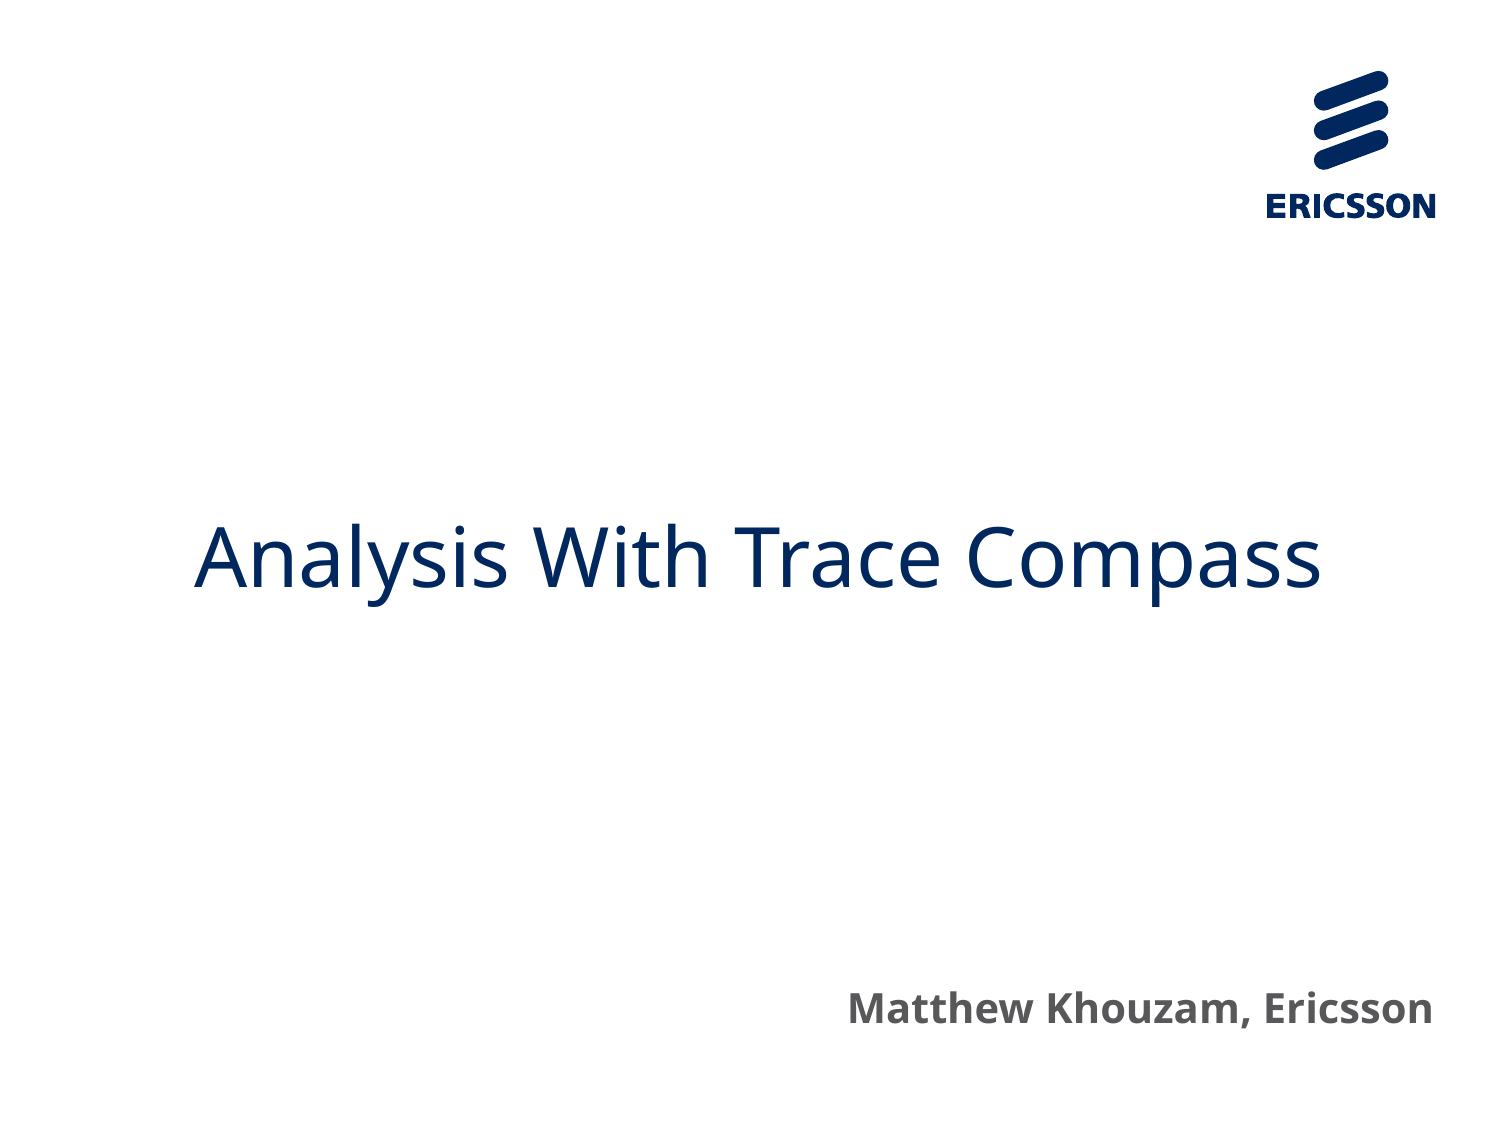

# Analysis With Trace Compass
Matthew Khouzam, Ericsson